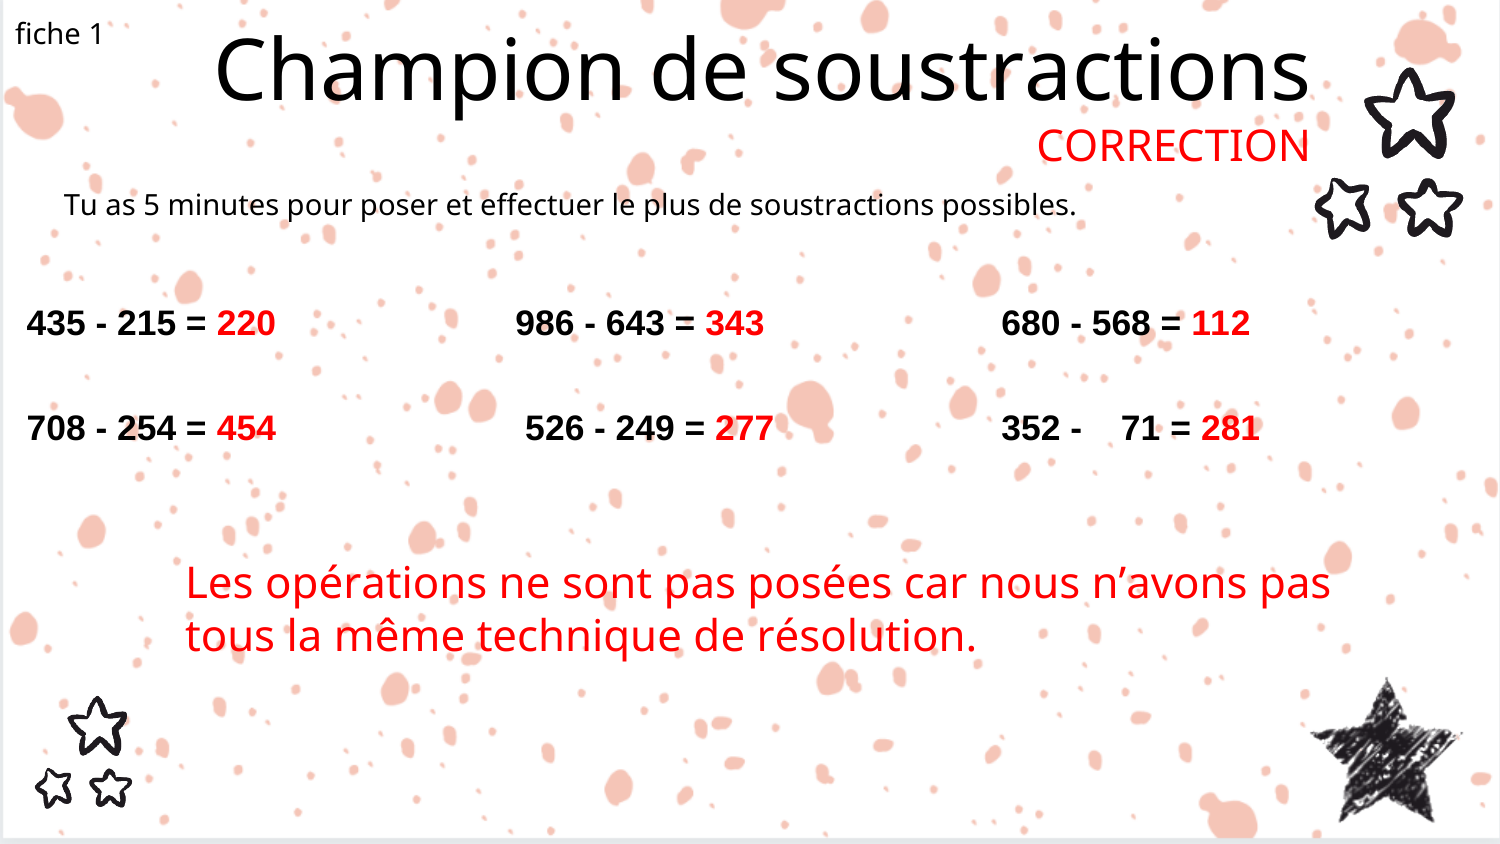

fiche 1
Champion de soustractions
CORRECTION
Tu as 5 minutes pour poser et effectuer le plus de soustractions possibles.
 435 - 215 = 220
 986 - 643 = 343
 680 - 568 = 112
 708 - 254 = 454
 526 - 249 = 277
 352 - 71 = 281
Les opérations ne sont pas posées car nous n’avons pas tous la même technique de résolution.